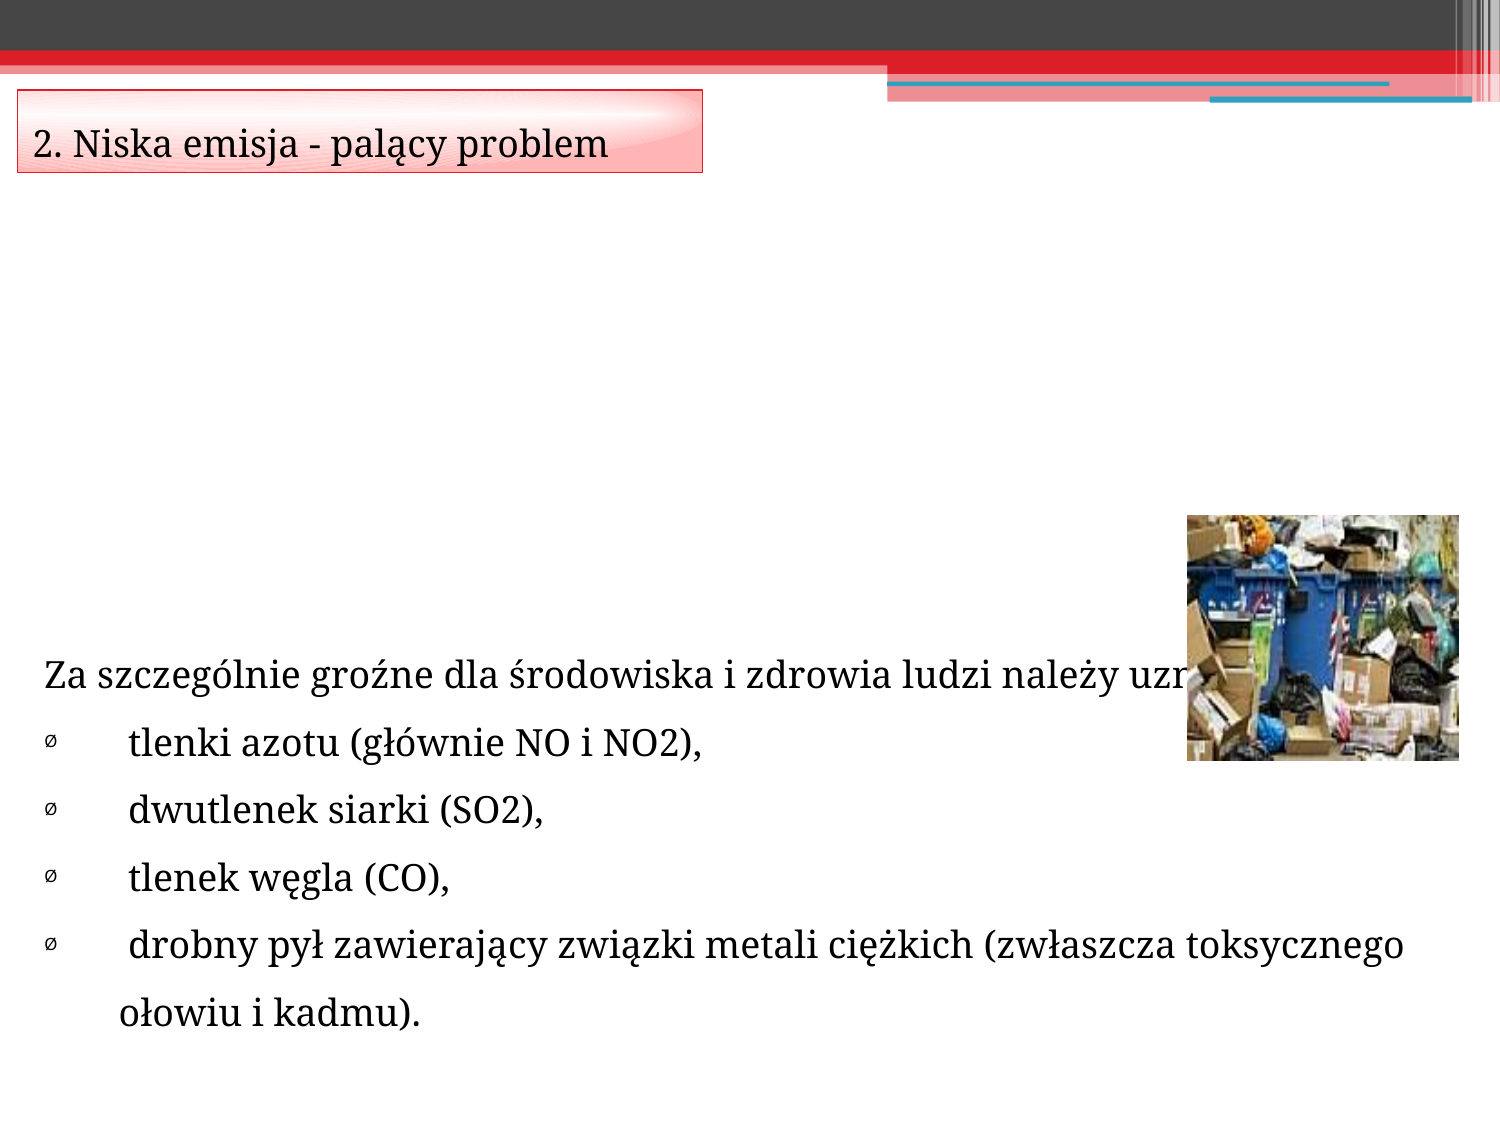

2. Niska emisja - palący problem
Niska temperatura spalania odpadów
Większa emisja szkodliwych zanieczyszczeń
Za szczególnie groźne dla środowiska i zdrowia ludzi należy uznać:
 tlenki azotu (głównie NO i NO2),
 dwutlenek siarki (SO2),
 tlenek węgla (CO),
 drobny pył zawierający związki metali ciężkich (zwłaszcza toksycznego ołowiu i kadmu).